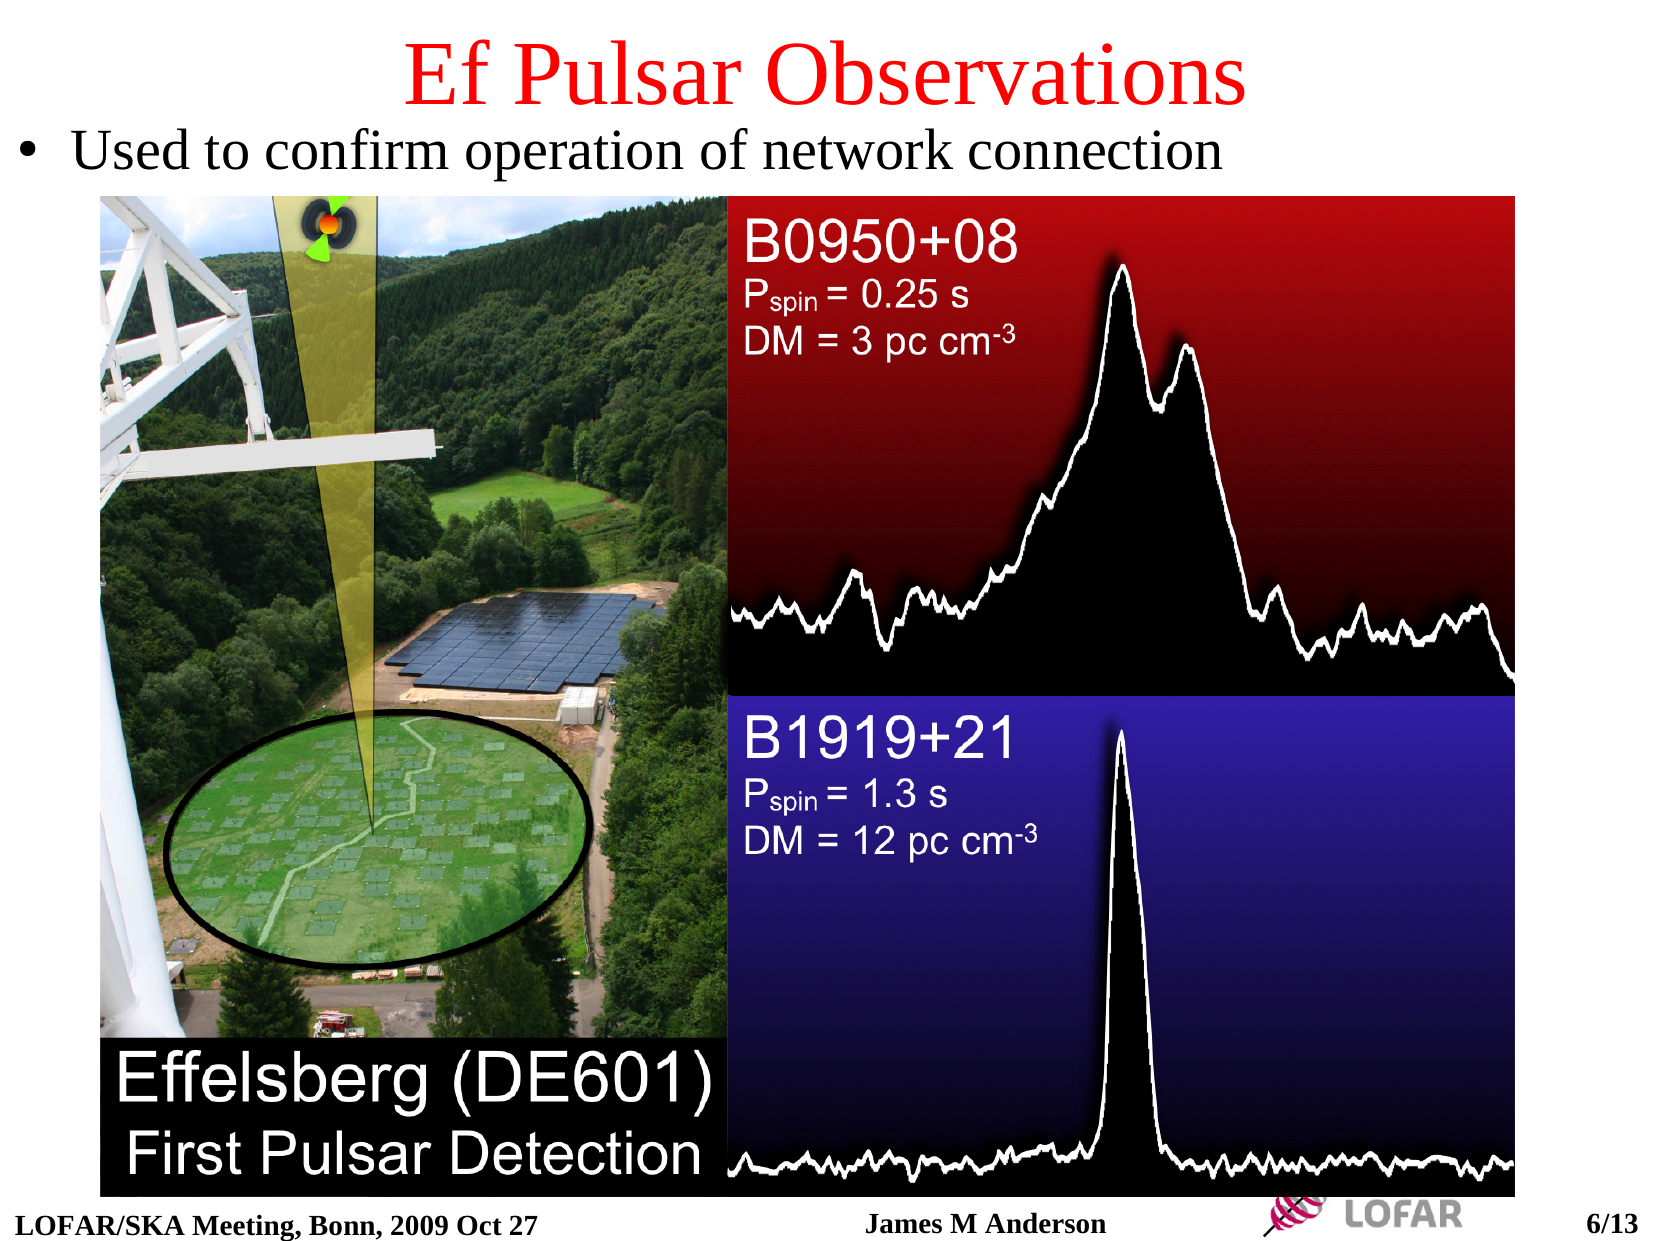

# Ef Pulsar Observations
Used to confirm operation of network connection